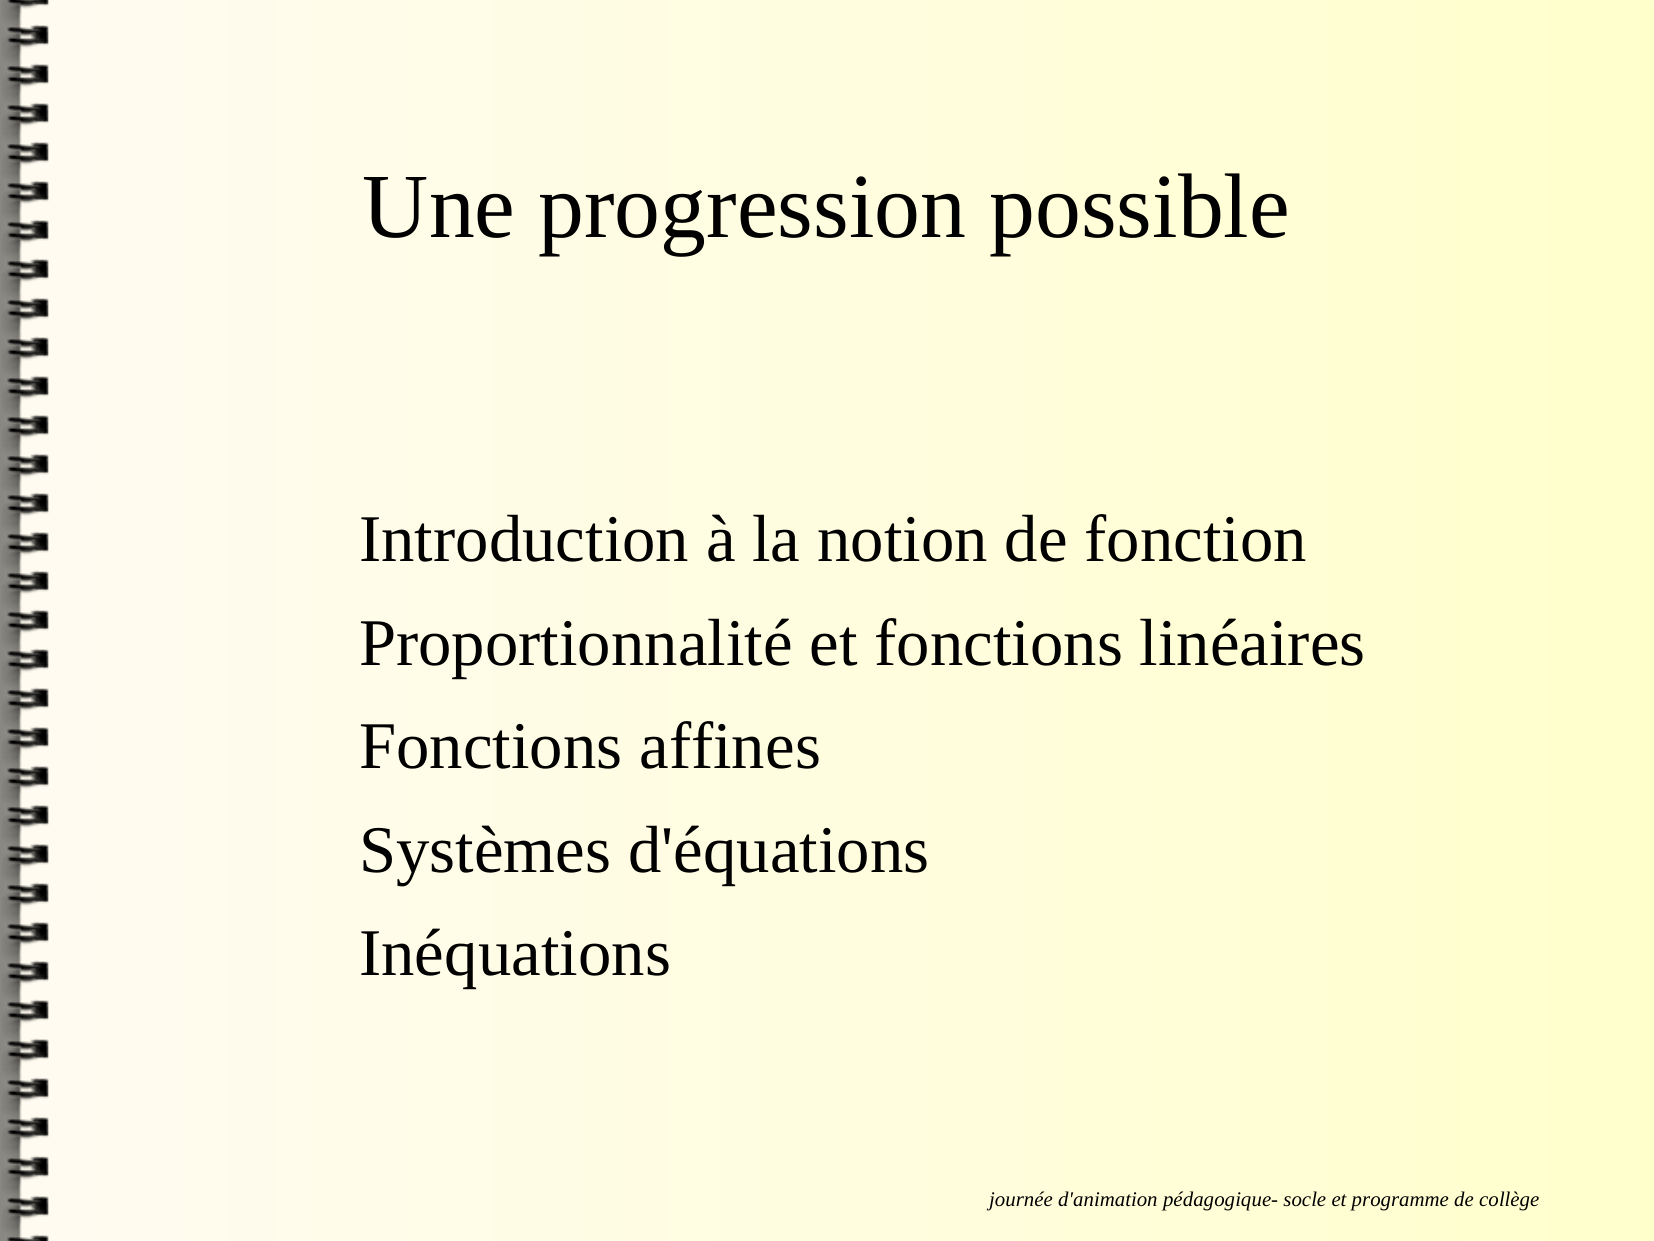

# Une progression possible
 Introduction à la notion de fonction
 Proportionnalité et fonctions linéaires
 Fonctions affines
 Systèmes d'équations
 Inéquations
journée d'animation pédagogique- socle et programme de collège